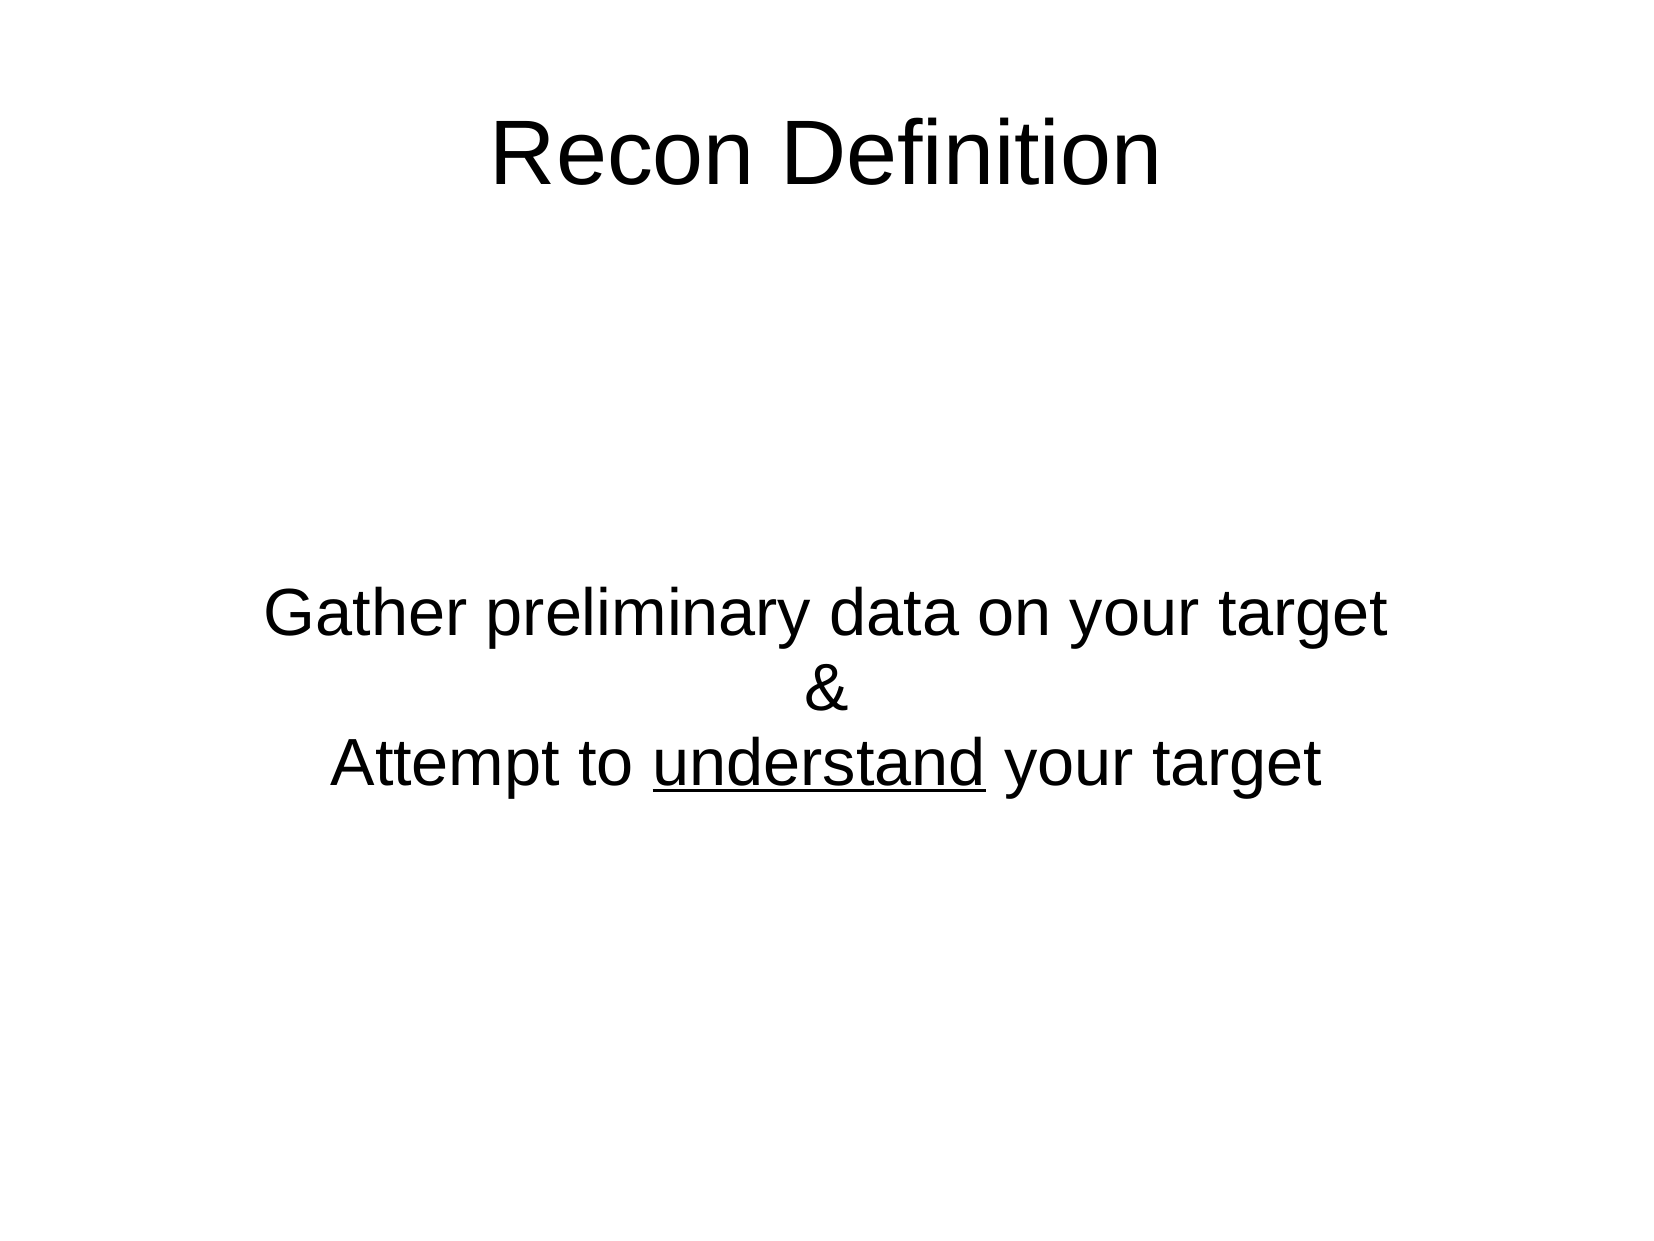

# Recon Definition
Gather preliminary data on your target
&
Attempt to understand your target